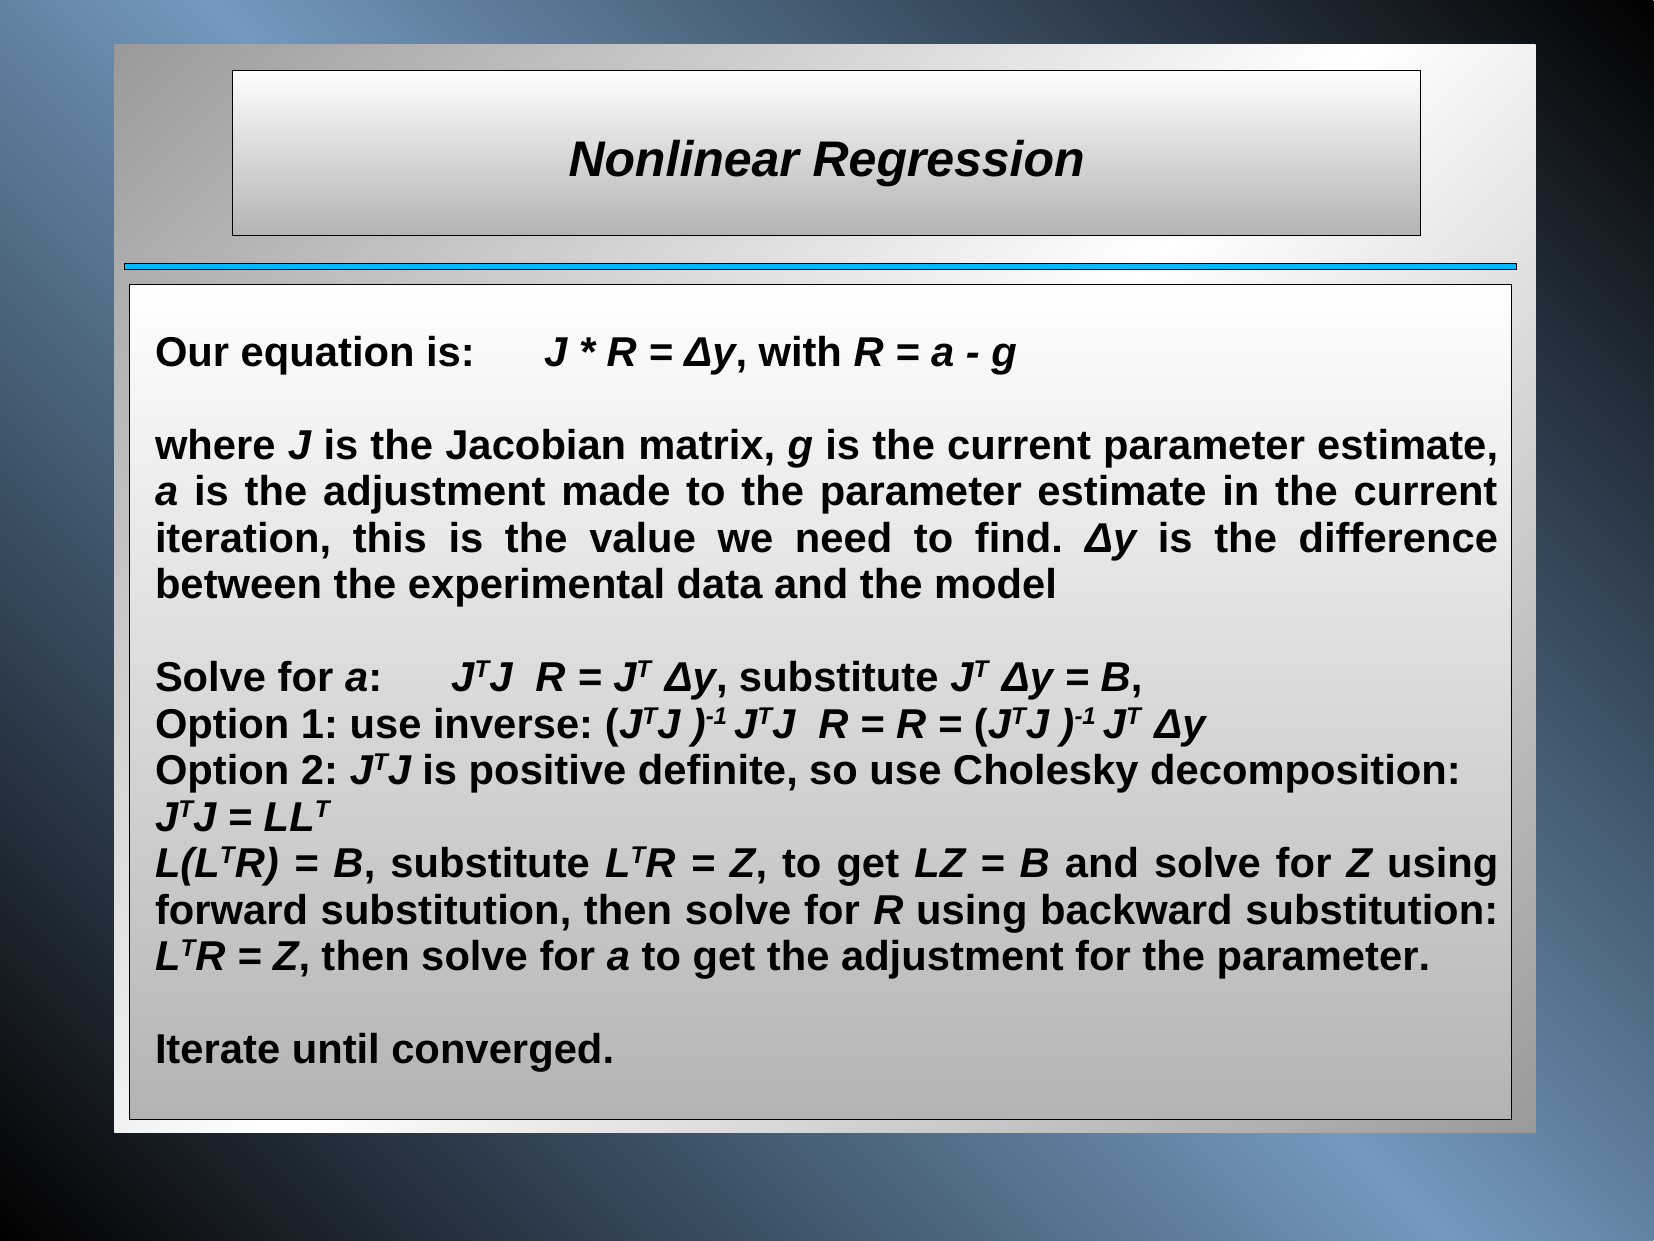

Nonlinear Regression
Our equation is: J * R = Δy, with R = a - g
where J is the Jacobian matrix, g is the current parameter estimate,
a is the adjustment made to the parameter estimate in the current iteration, this is the value we need to find. Δy is the difference between the experimental data and the model
Solve for a: JTJ R = JT Δy, substitute JT Δy = B,
Option 1: use inverse: (JTJ )-1 JTJ R = R = (JTJ )-1 JT Δy
Option 2: JTJ is positive definite, so use Cholesky decomposition:
JTJ = LLT
L(LTR) = B, substitute LTR = Z, to get LZ = B and solve for Z using forward substitution, then solve for R using backward substitution: LTR = Z, then solve for a to get the adjustment for the parameter.
Iterate until converged.